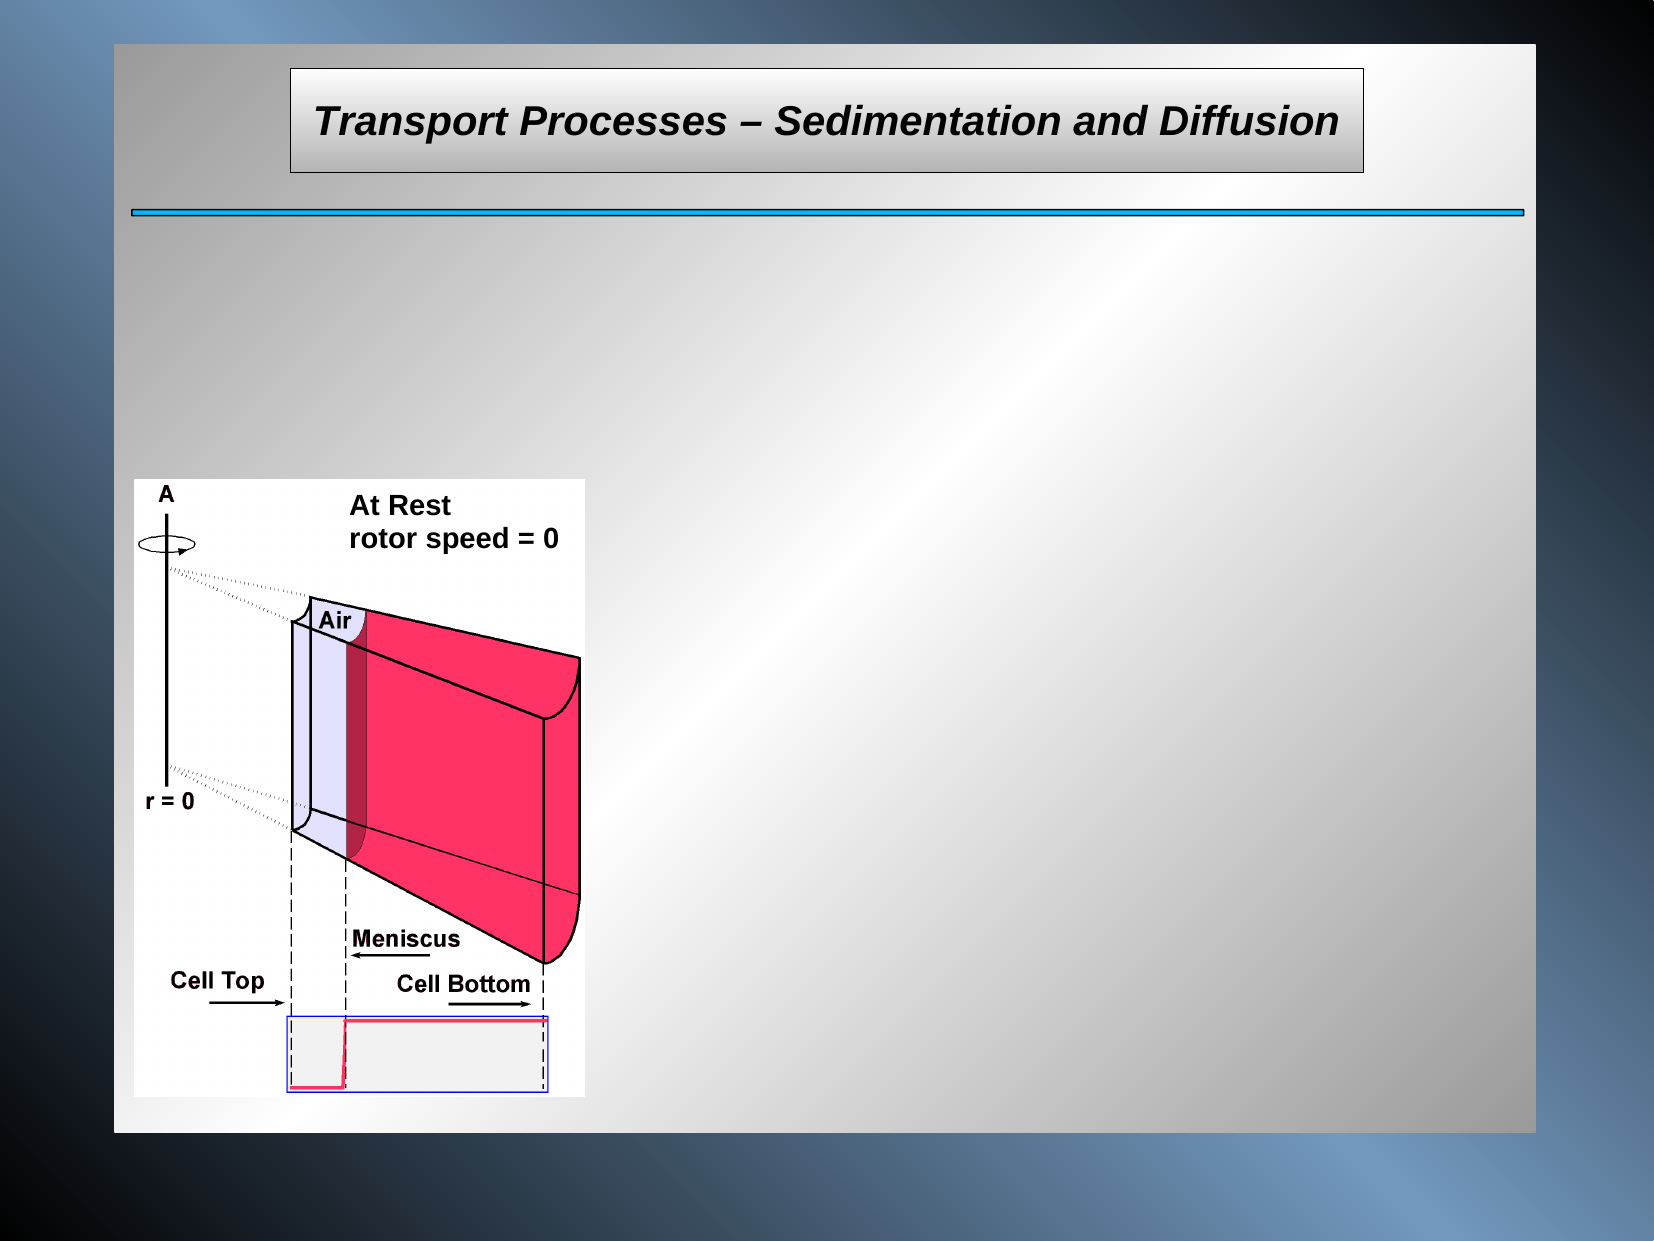

Transport Processes – Sedimentation and Diffusion
At Rest
rotor speed = 0